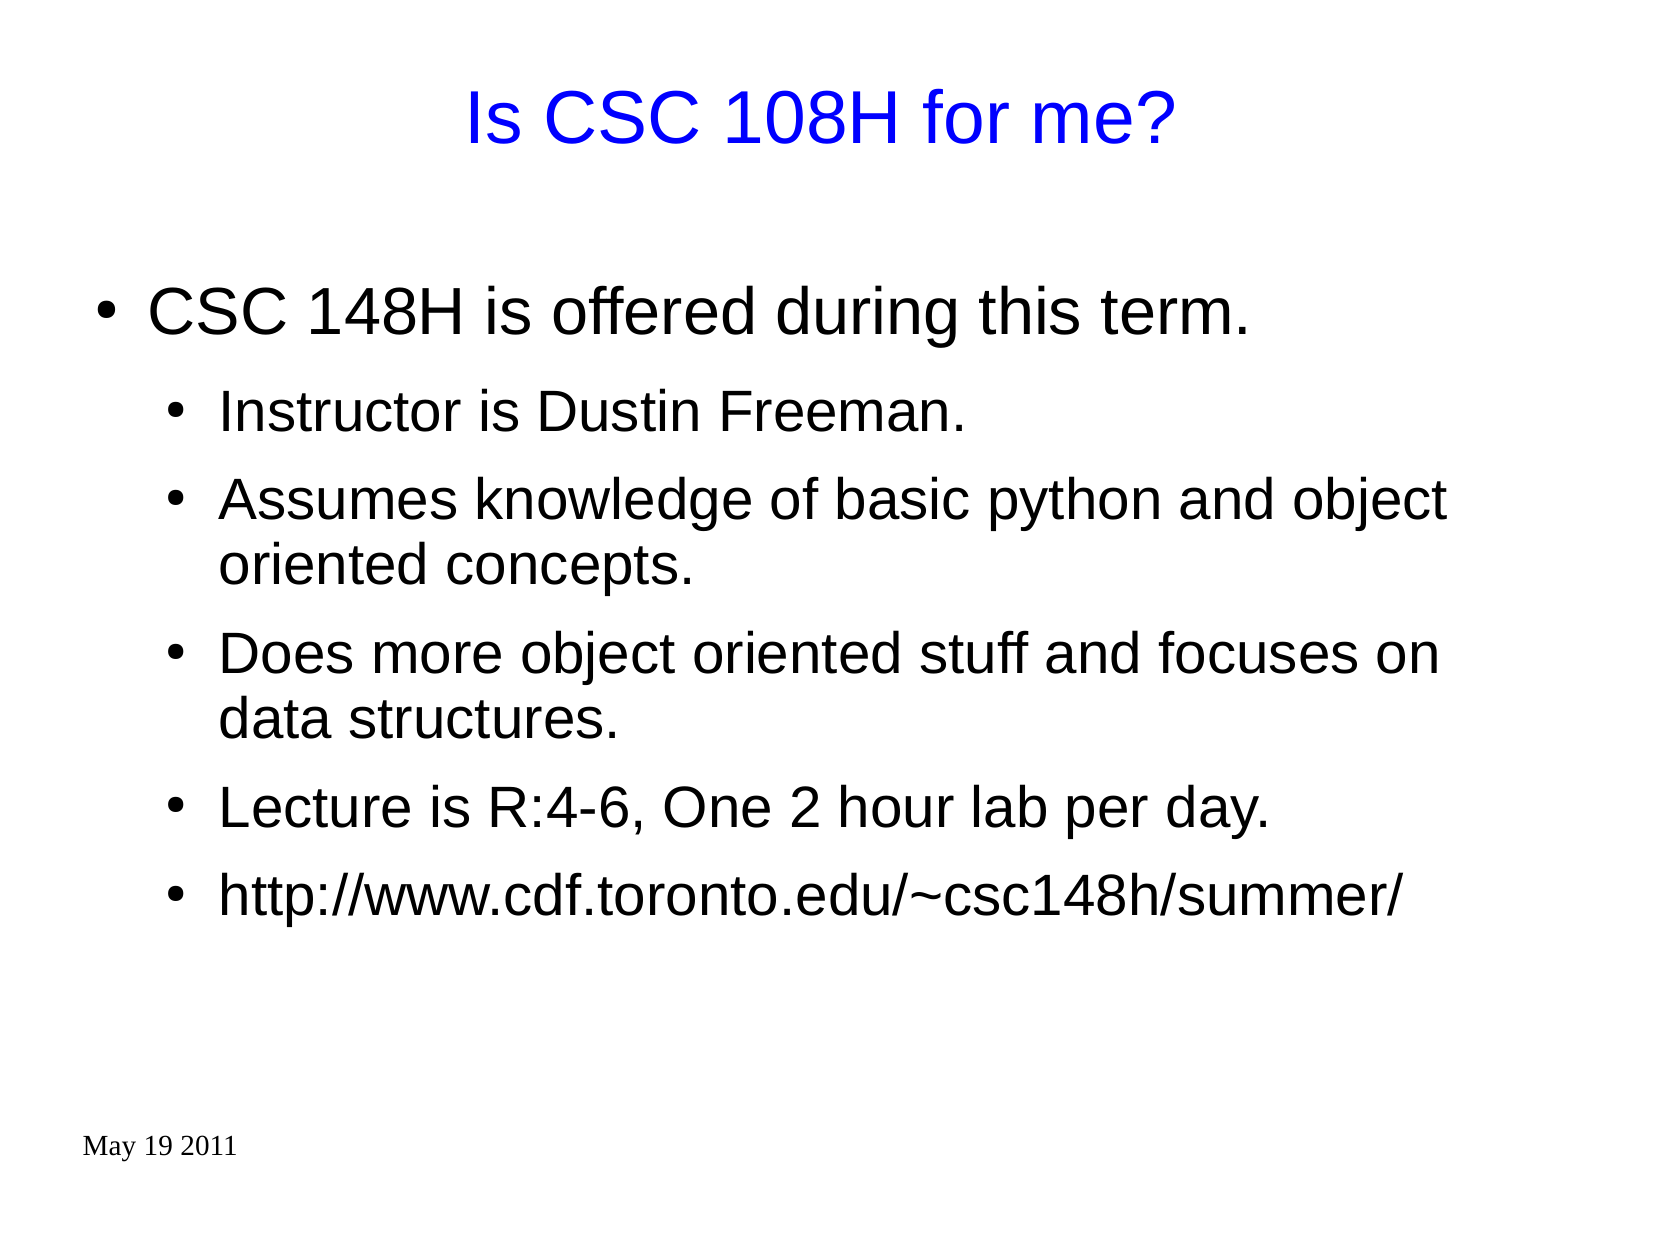

# Is CSC 108H for me?
CSC 148H is offered during this term.
Instructor is Dustin Freeman.
Assumes knowledge of basic python and object oriented concepts.
Does more object oriented stuff and focuses on data structures.
Lecture is R:4-6, One 2 hour lab per day.
http://www.cdf.toronto.edu/~csc148h/summer/
May 19 2011